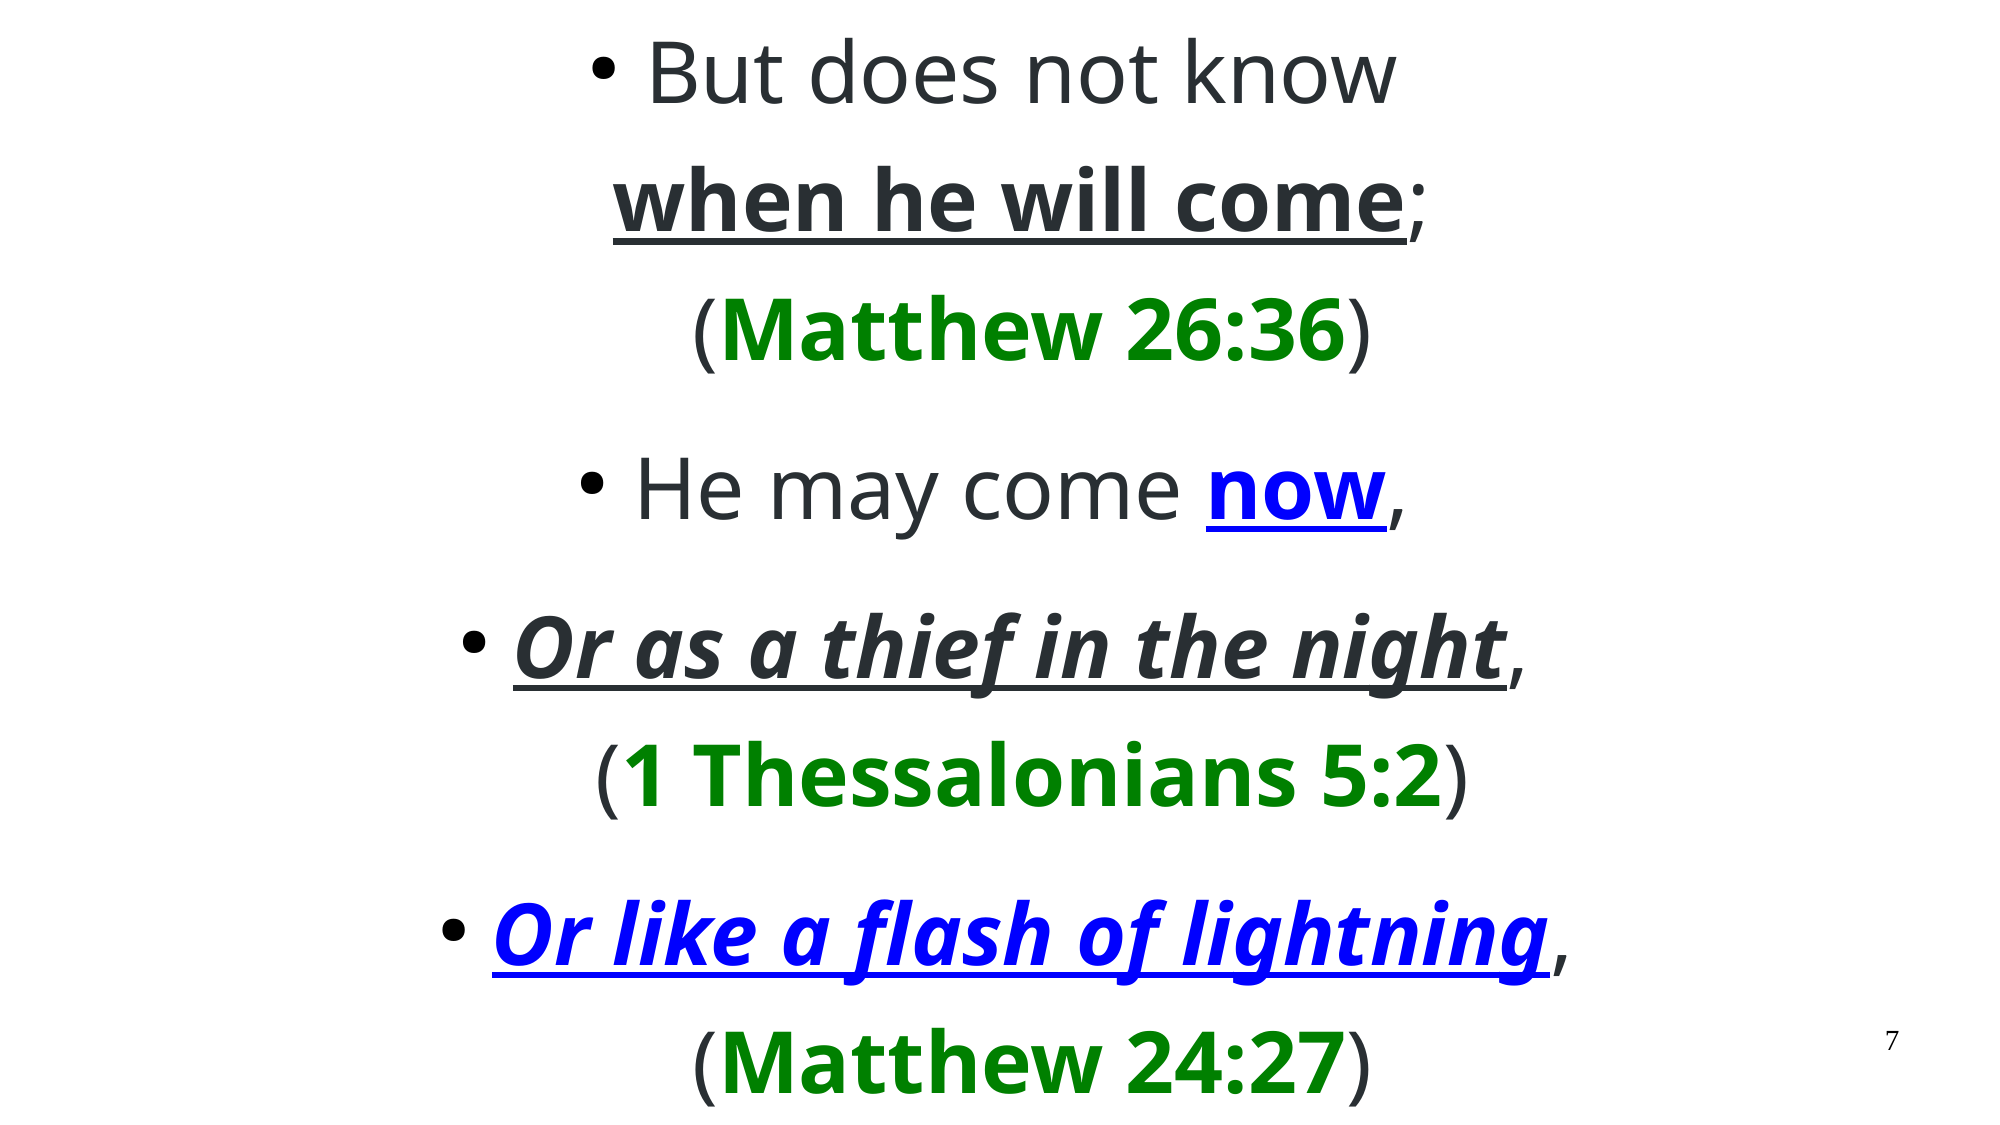

# But does not know when he will come; (Matthew 26:36)
He may come now,
Or as a thief in the night,
(1 Thessalonians 5:2)
Or like a flash of lightning,
(Matthew 24:27)
7